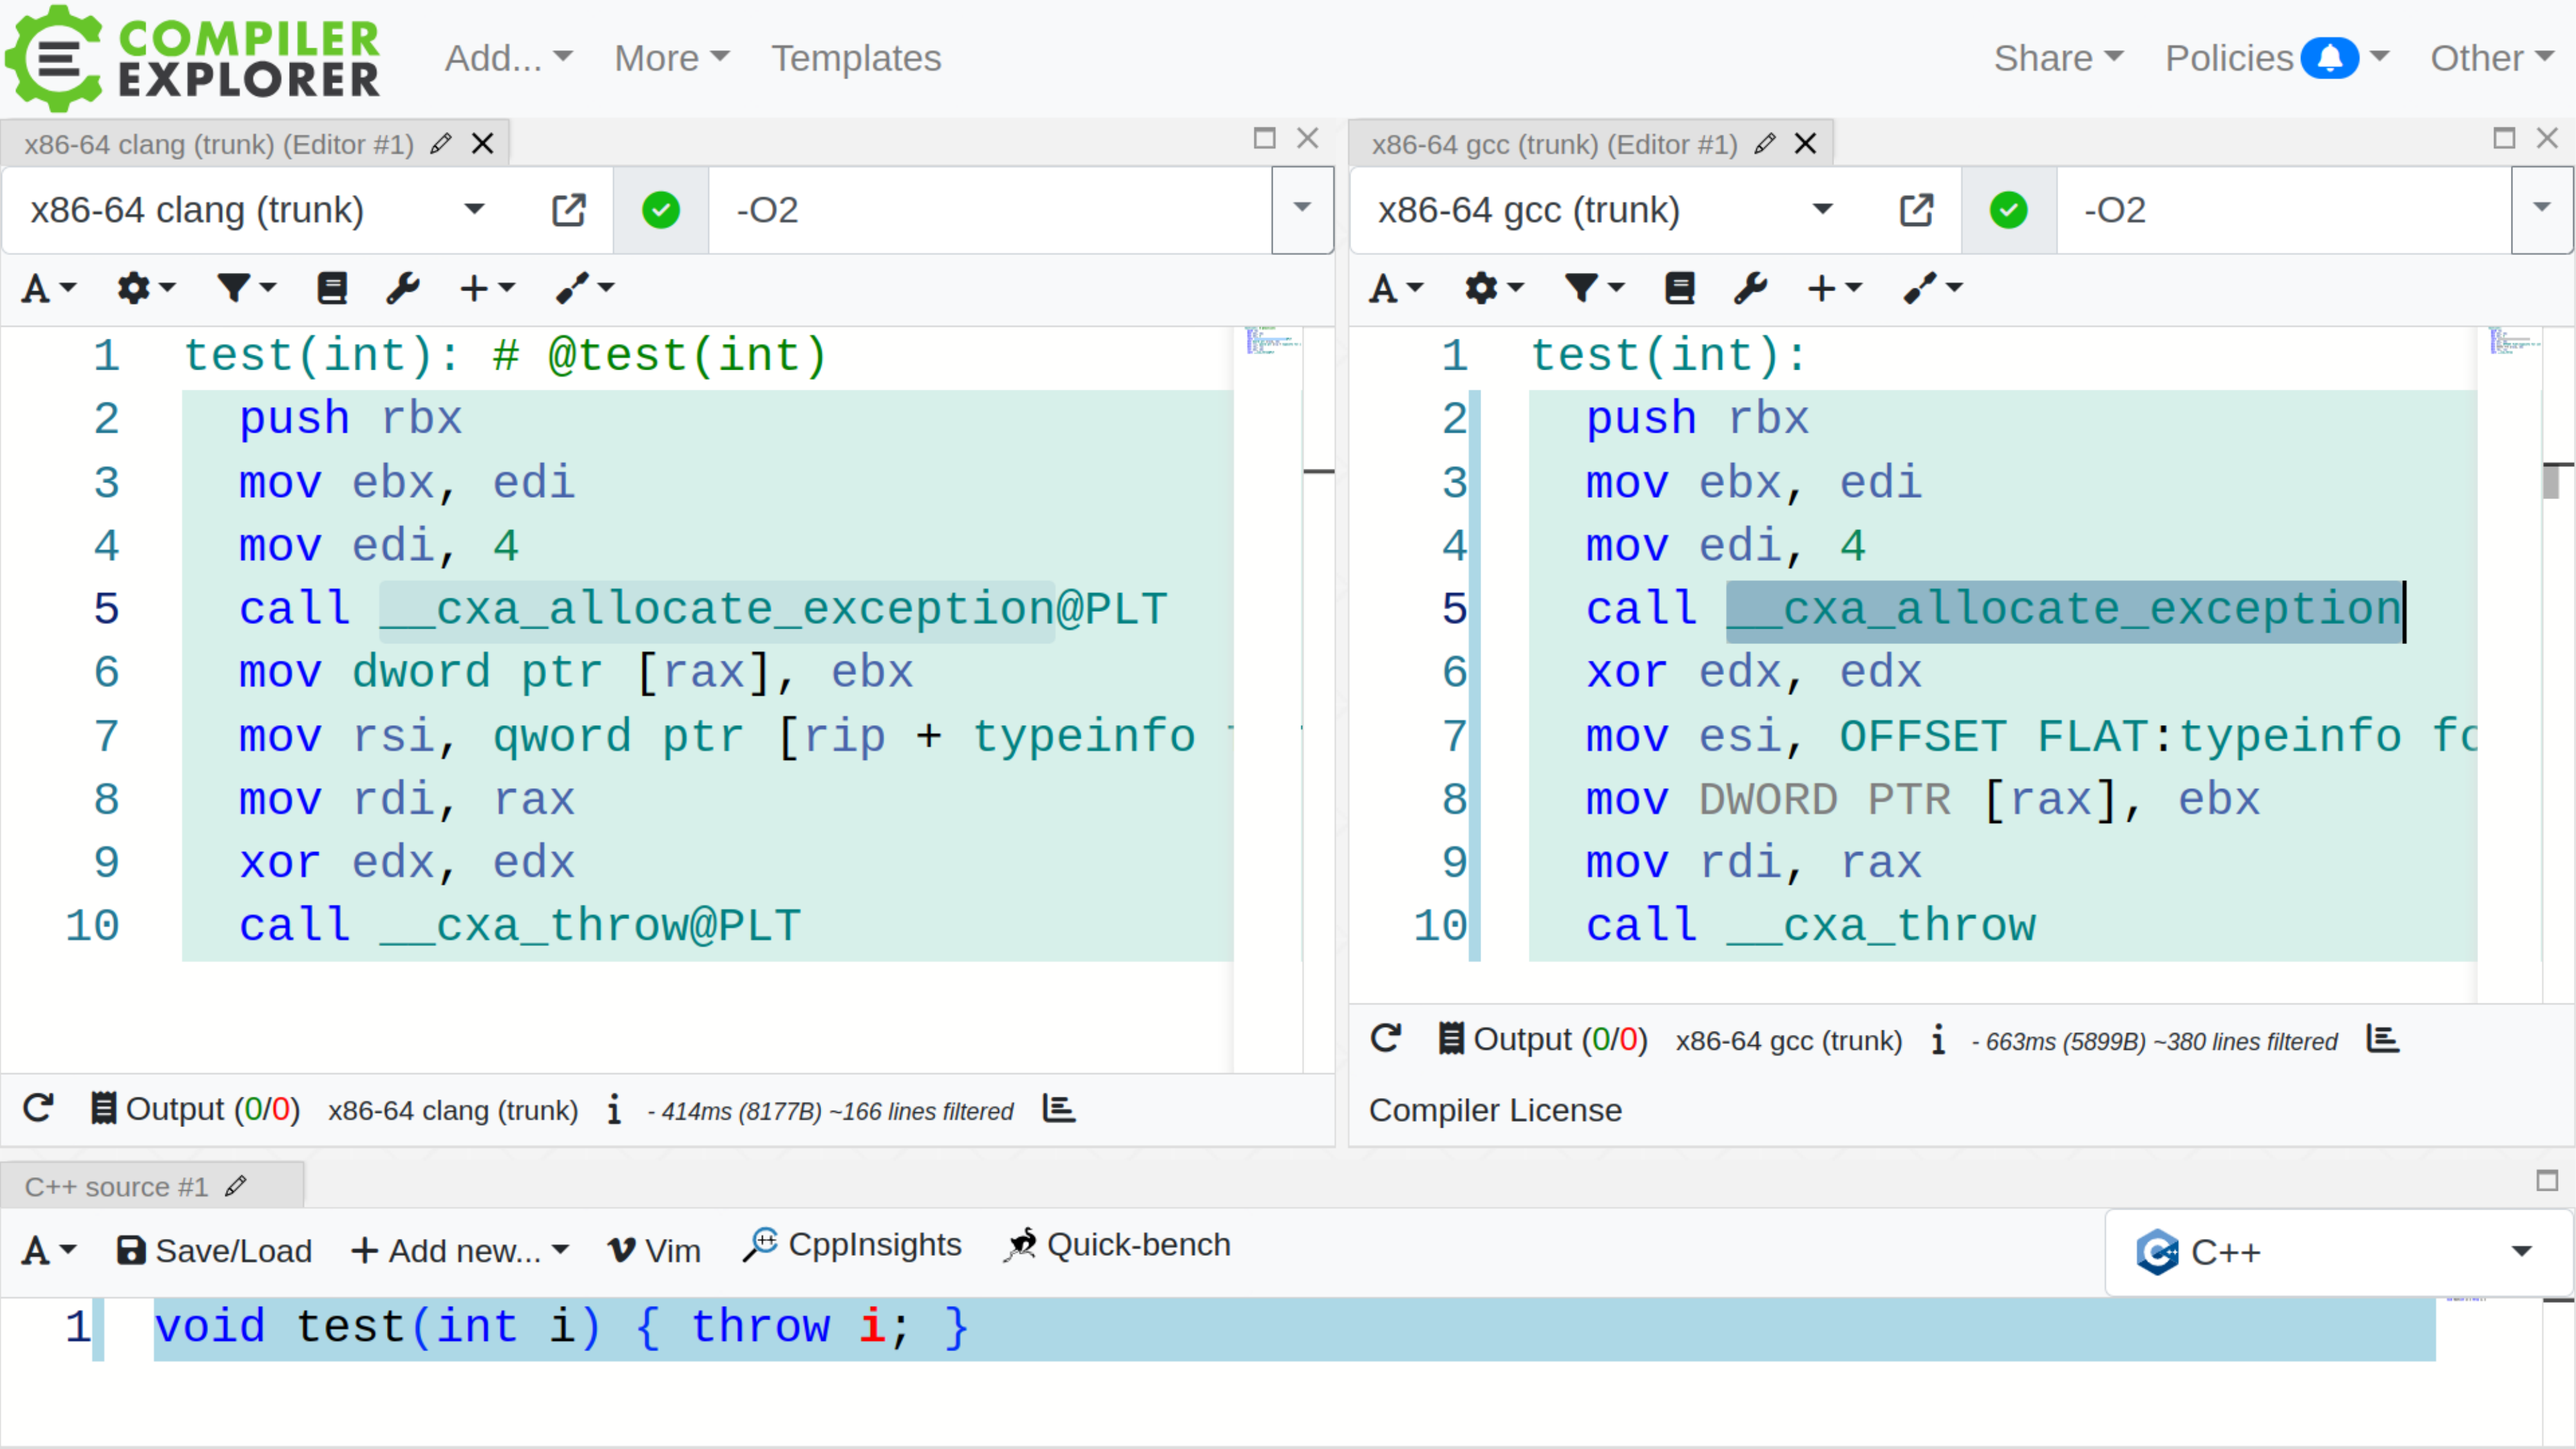

Что делает throw?
#
Грязные C++ трюки